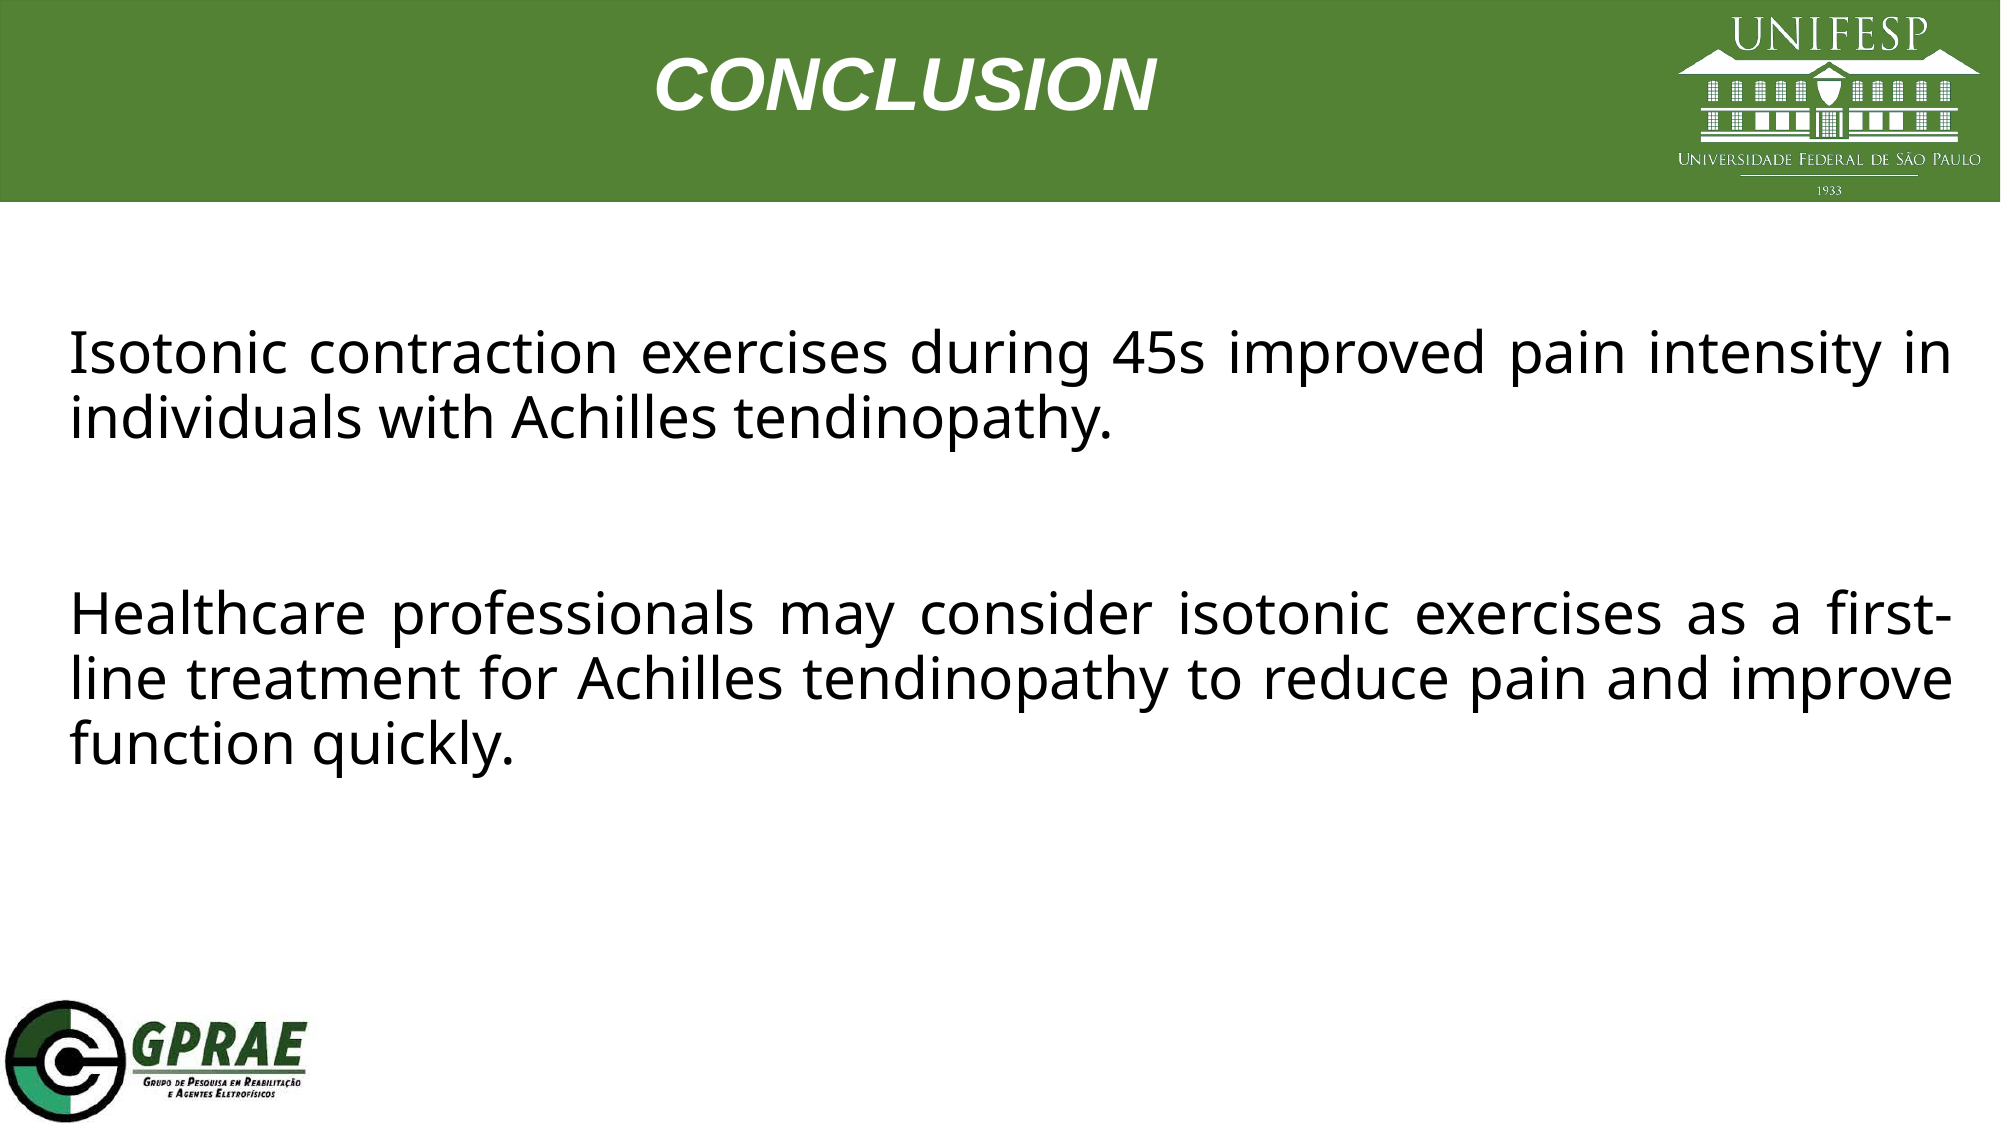

Conclusion
Isotonic contraction exercises during 45s improved pain intensity in individuals with Achilles tendinopathy.
Healthcare professionals may consider isotonic exercises as a first-line treatment for Achilles tendinopathy to reduce pain and improve function quickly.